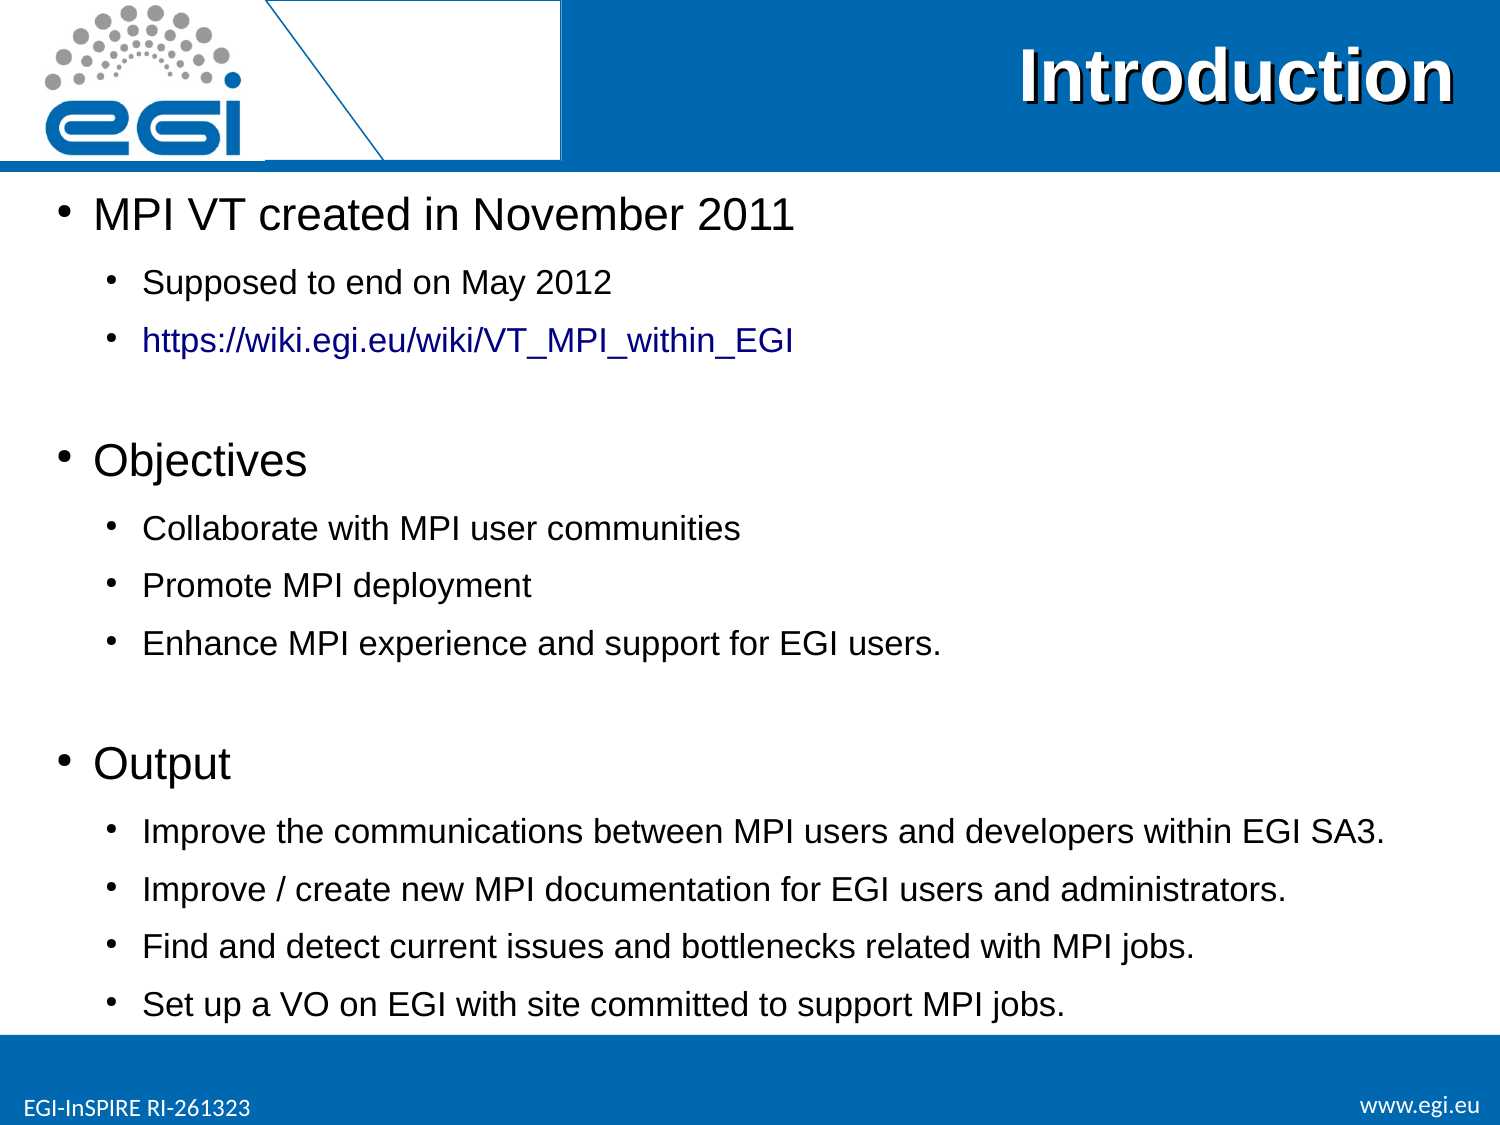

# Introduction
MPI VT created in November 2011
Supposed to end on May 2012
https://wiki.egi.eu/wiki/VT_MPI_within_EGI
Objectives
Collaborate with MPI user communities
Promote MPI deployment
Enhance MPI experience and support for EGI users.
Output
Improve the communications between MPI users and developers within EGI SA3.
Improve / create new MPI documentation for EGI users and administrators.
Find and detect current issues and bottlenecks related with MPI jobs.
Set up a VO on EGI with site committed to support MPI jobs.